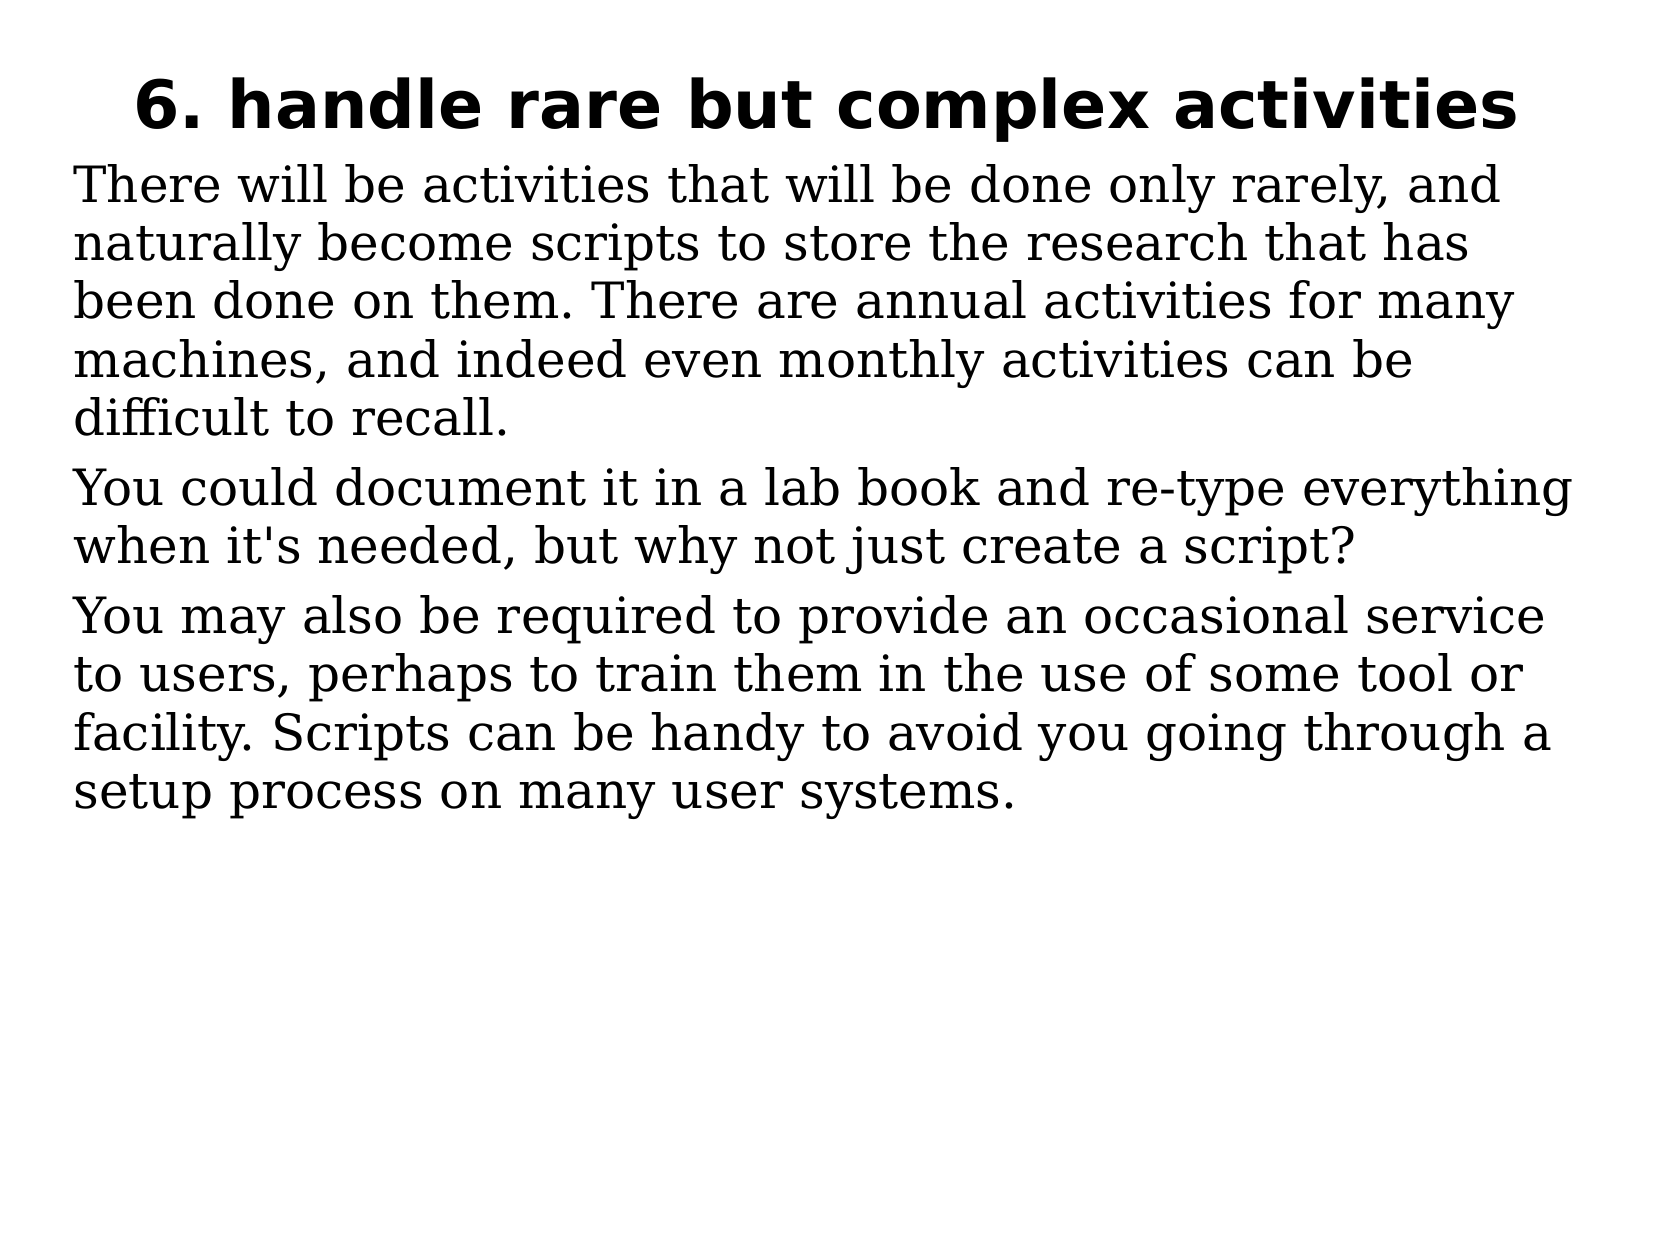

6. handle rare but complex activities
There will be activities that will be done only rarely, and naturally become scripts to store the research that has been done on them. There are annual activities for many machines, and indeed even monthly activities can be difficult to recall.
You could document it in a lab book and re-type everything when it's needed, but why not just create a script?
You may also be required to provide an occasional service to users, perhaps to train them in the use of some tool or facility. Scripts can be handy to avoid you going through a setup process on many user systems.